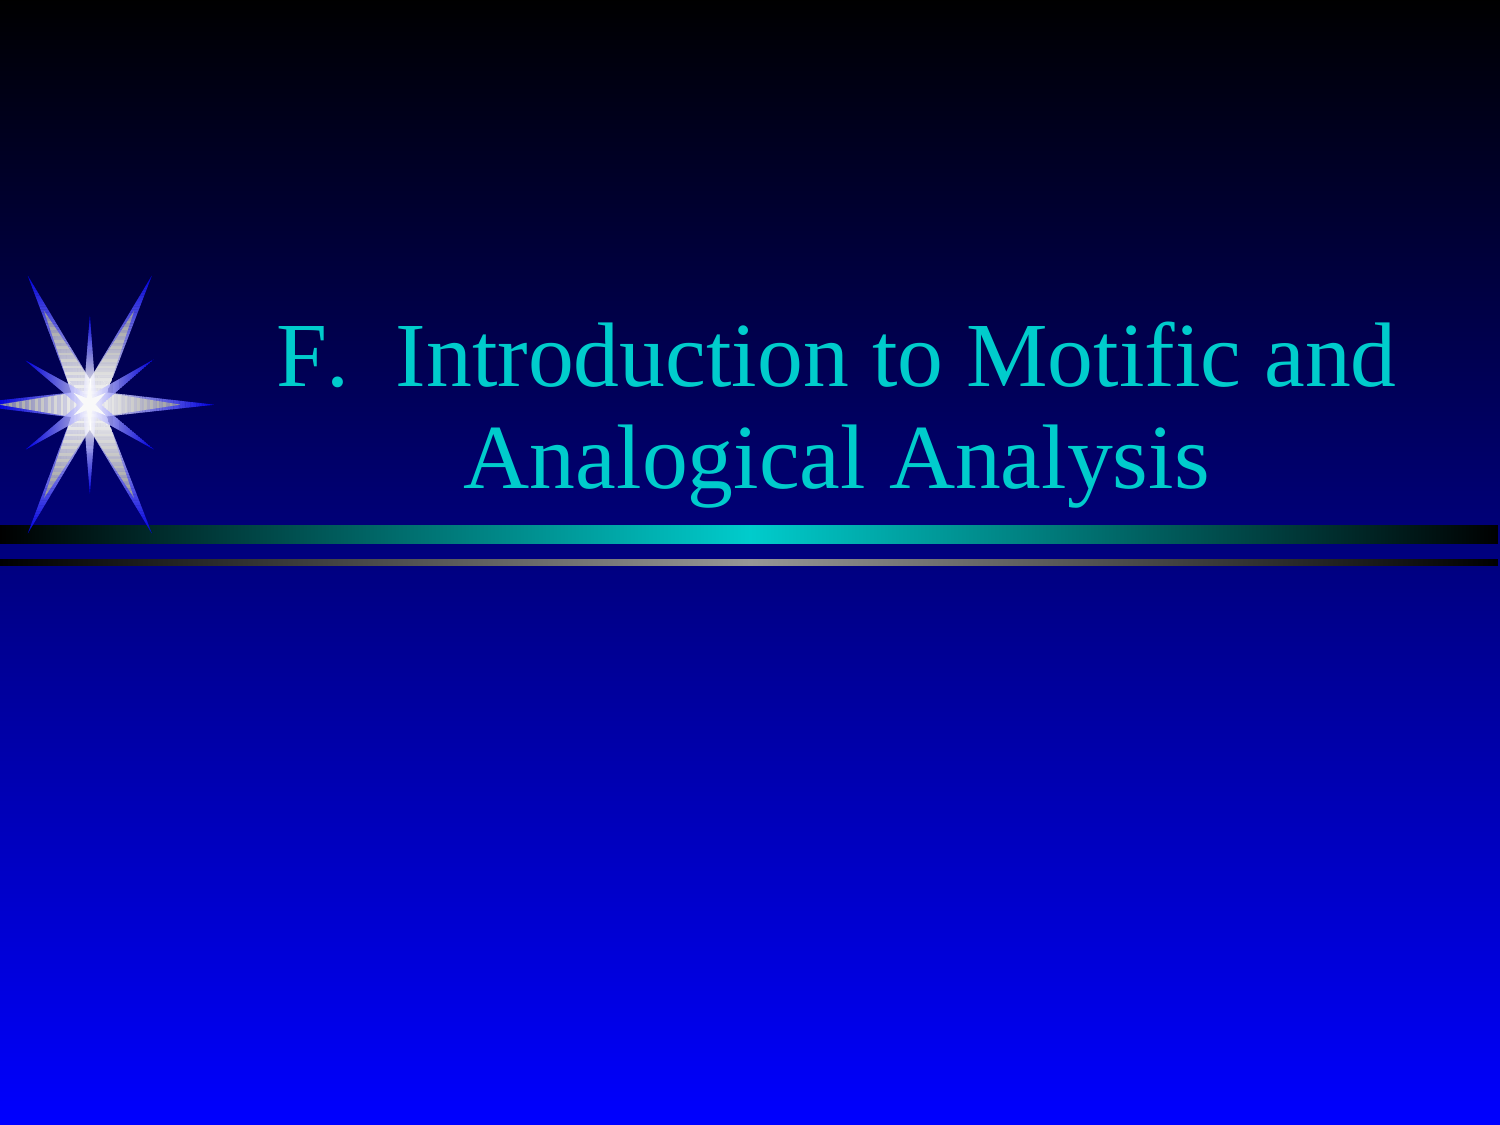

# F. Introduction to Motific and Analogical Analysis